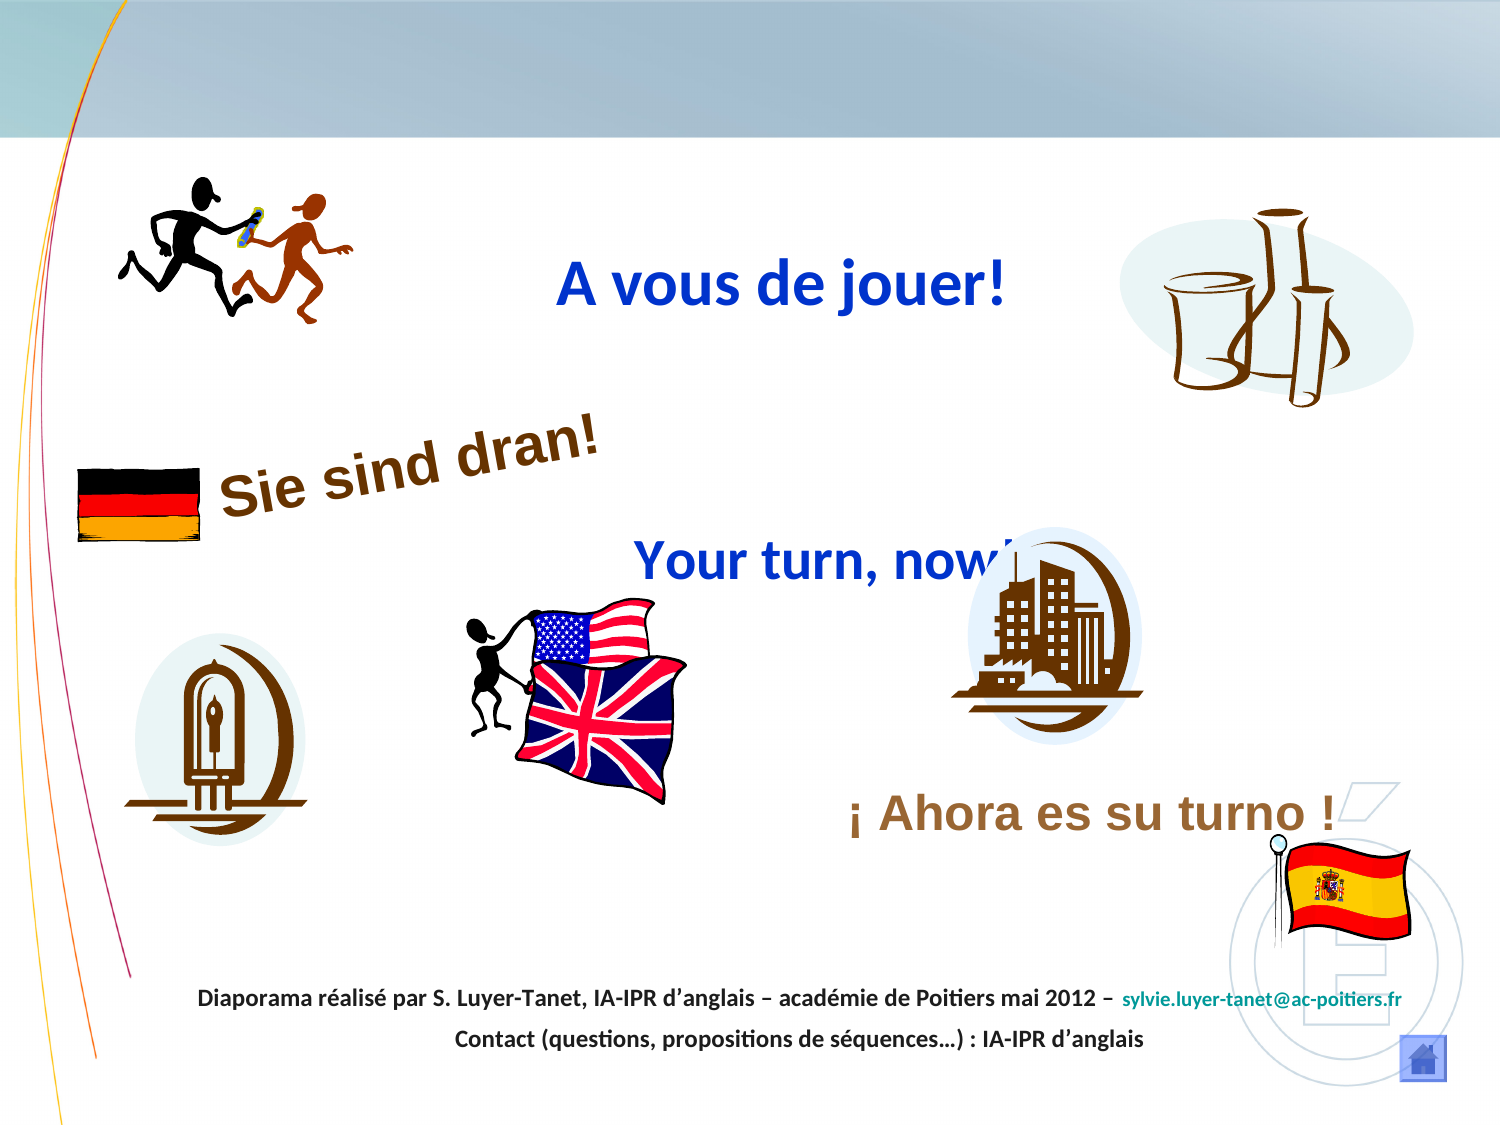

#
		 A vous de jouer!
Sie sind dran!
Your turn, now!
¡ Ahora es su turno !
Diaporama réalisé par S. Luyer-Tanet, IA-IPR d’anglais – académie de Poitiers mai 2012 – sylvie.luyer-tanet@ac-poitiers.fr
Contact (questions, propositions de séquences…) : IA-IPR d’anglais